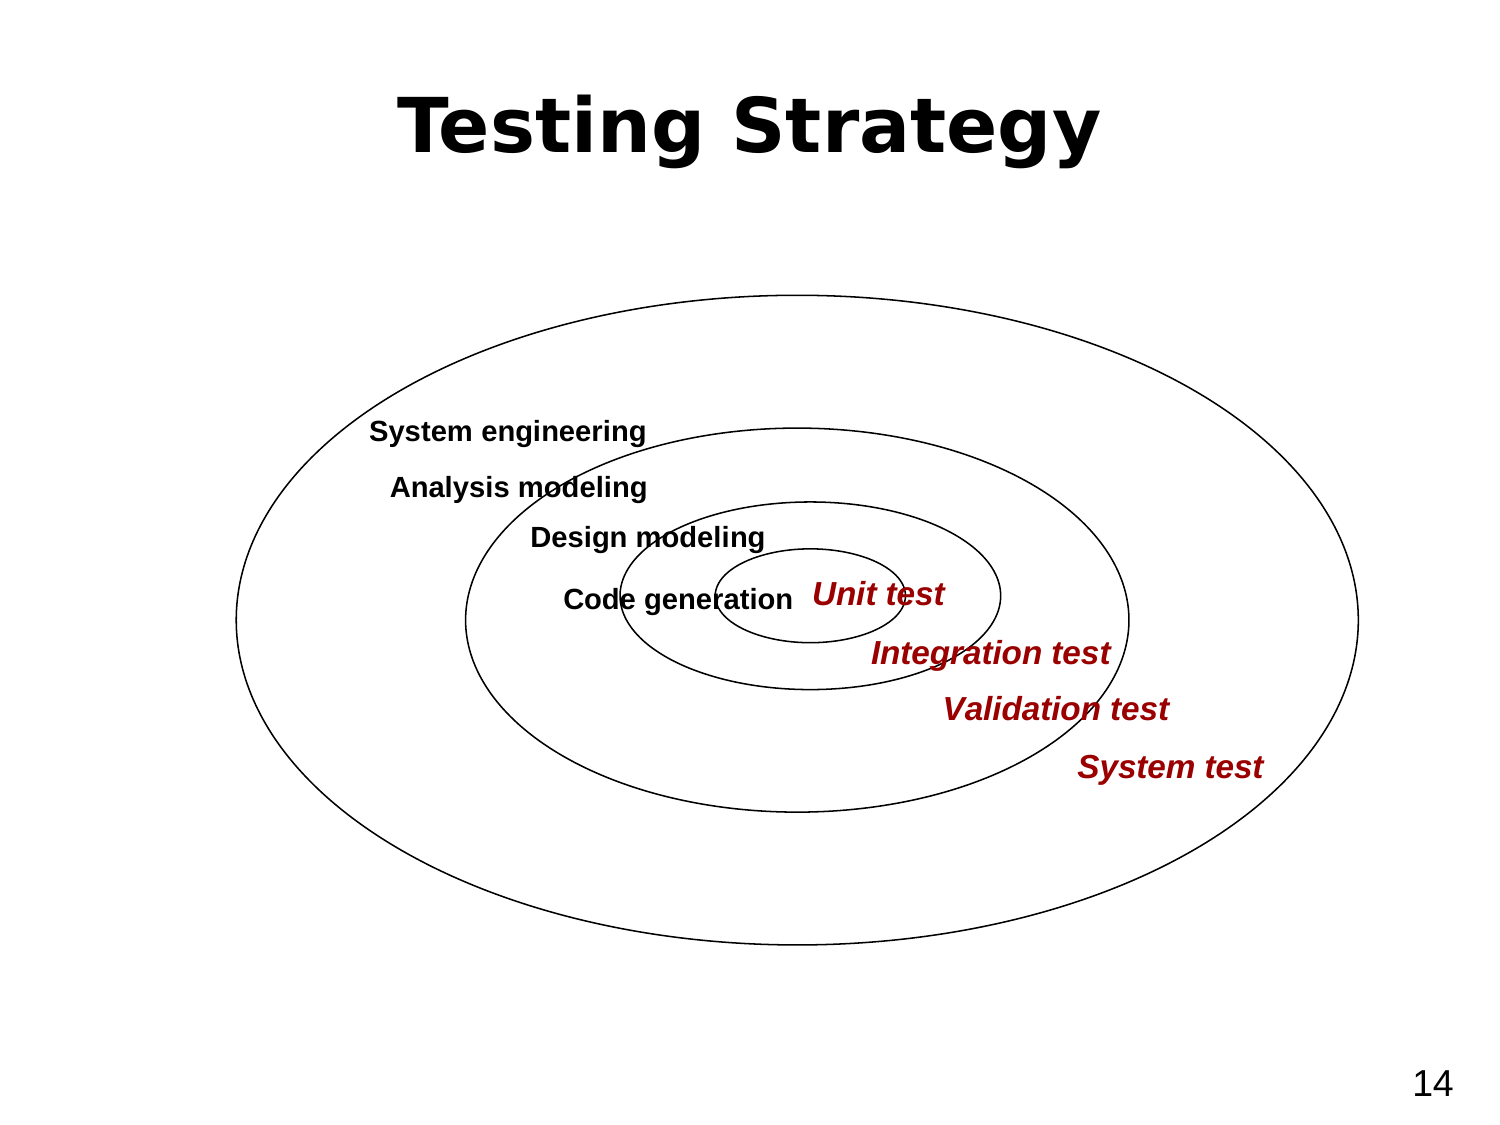

# Testing Strategy
System engineering
Analysis modeling
Design modeling
Unit test
Code generation
Integration test
Validation test
System test